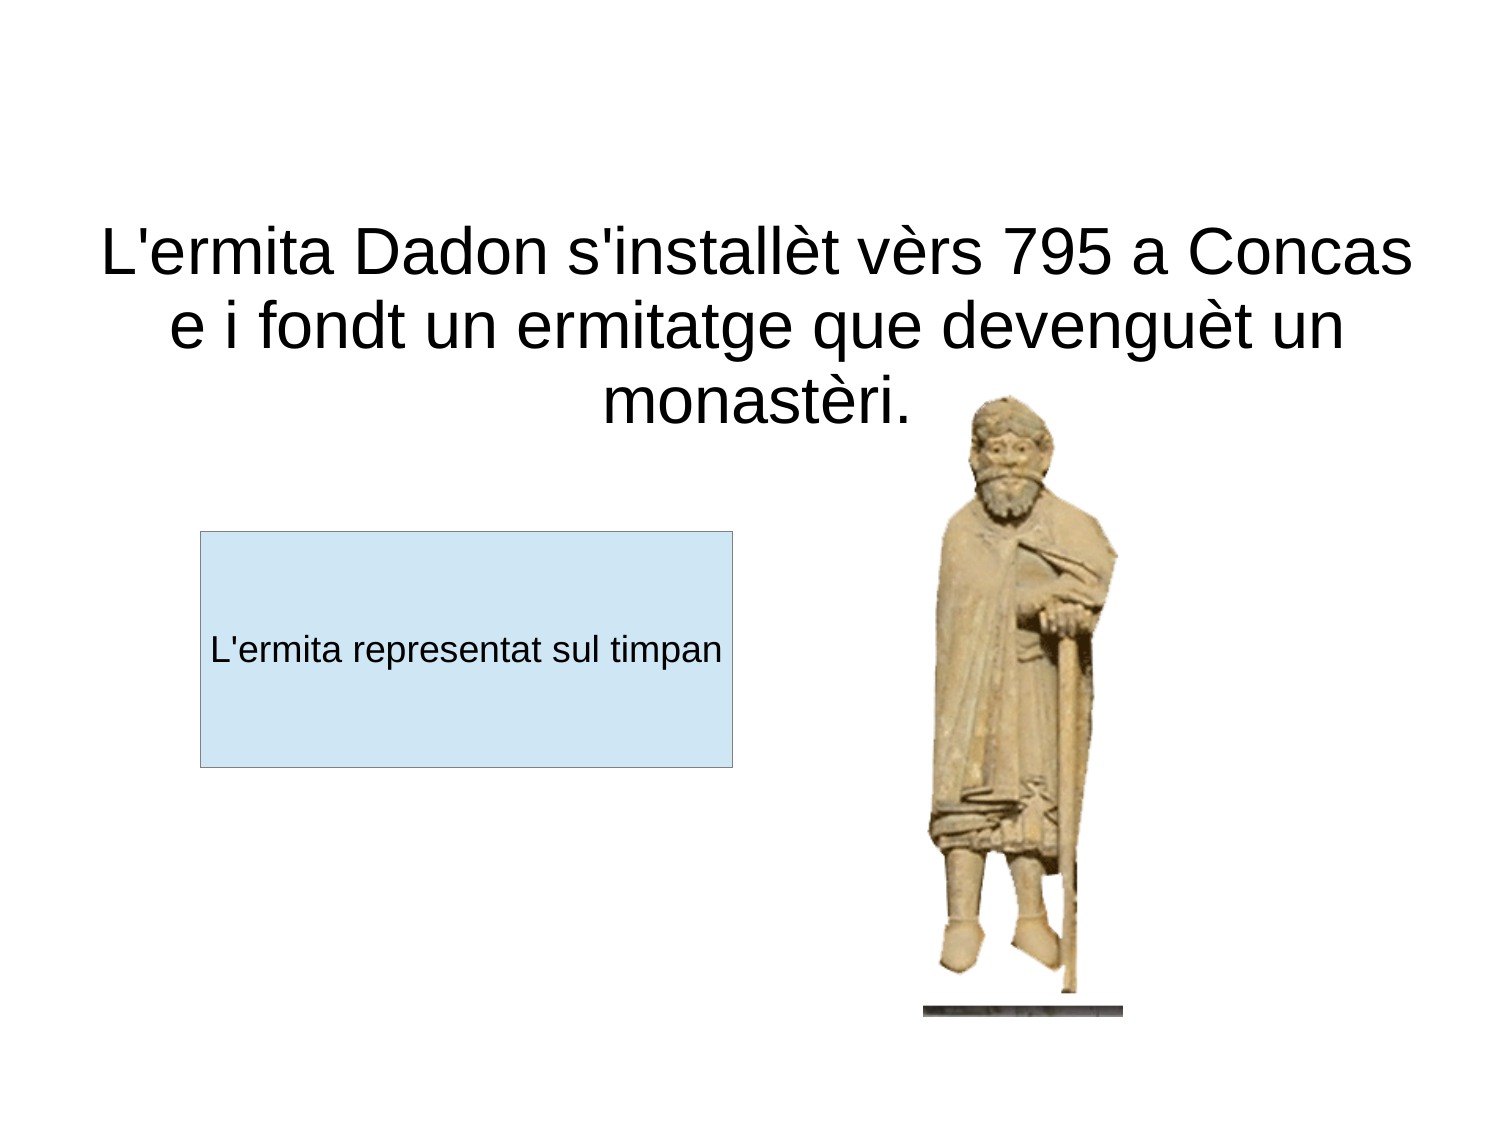

# L'ermita Dadon s'installèt vèrs 795 a Concas e i fondt un ermitatge que devenguèt un monastèri.
L'ermita representat sul timpan